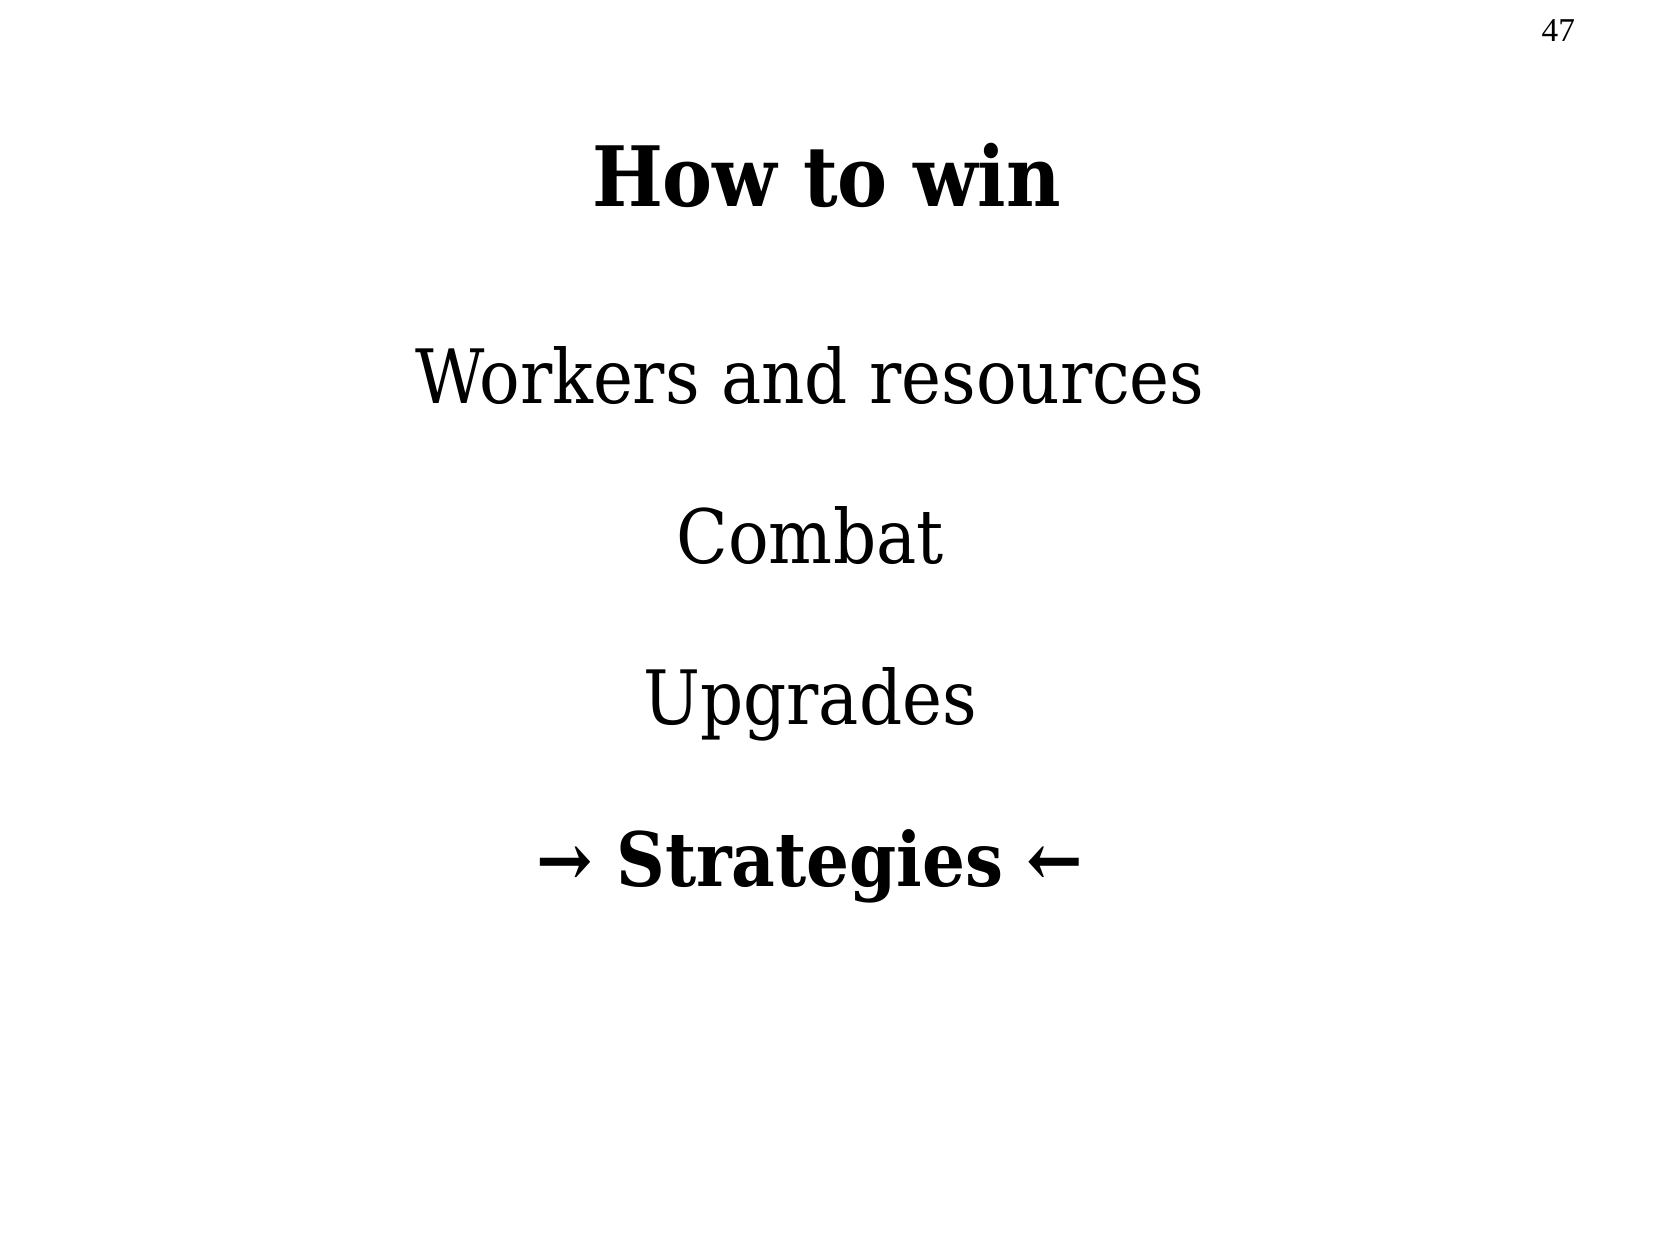

# How to win
Workers and resources
Combat
Upgrades
→ Strategies ←